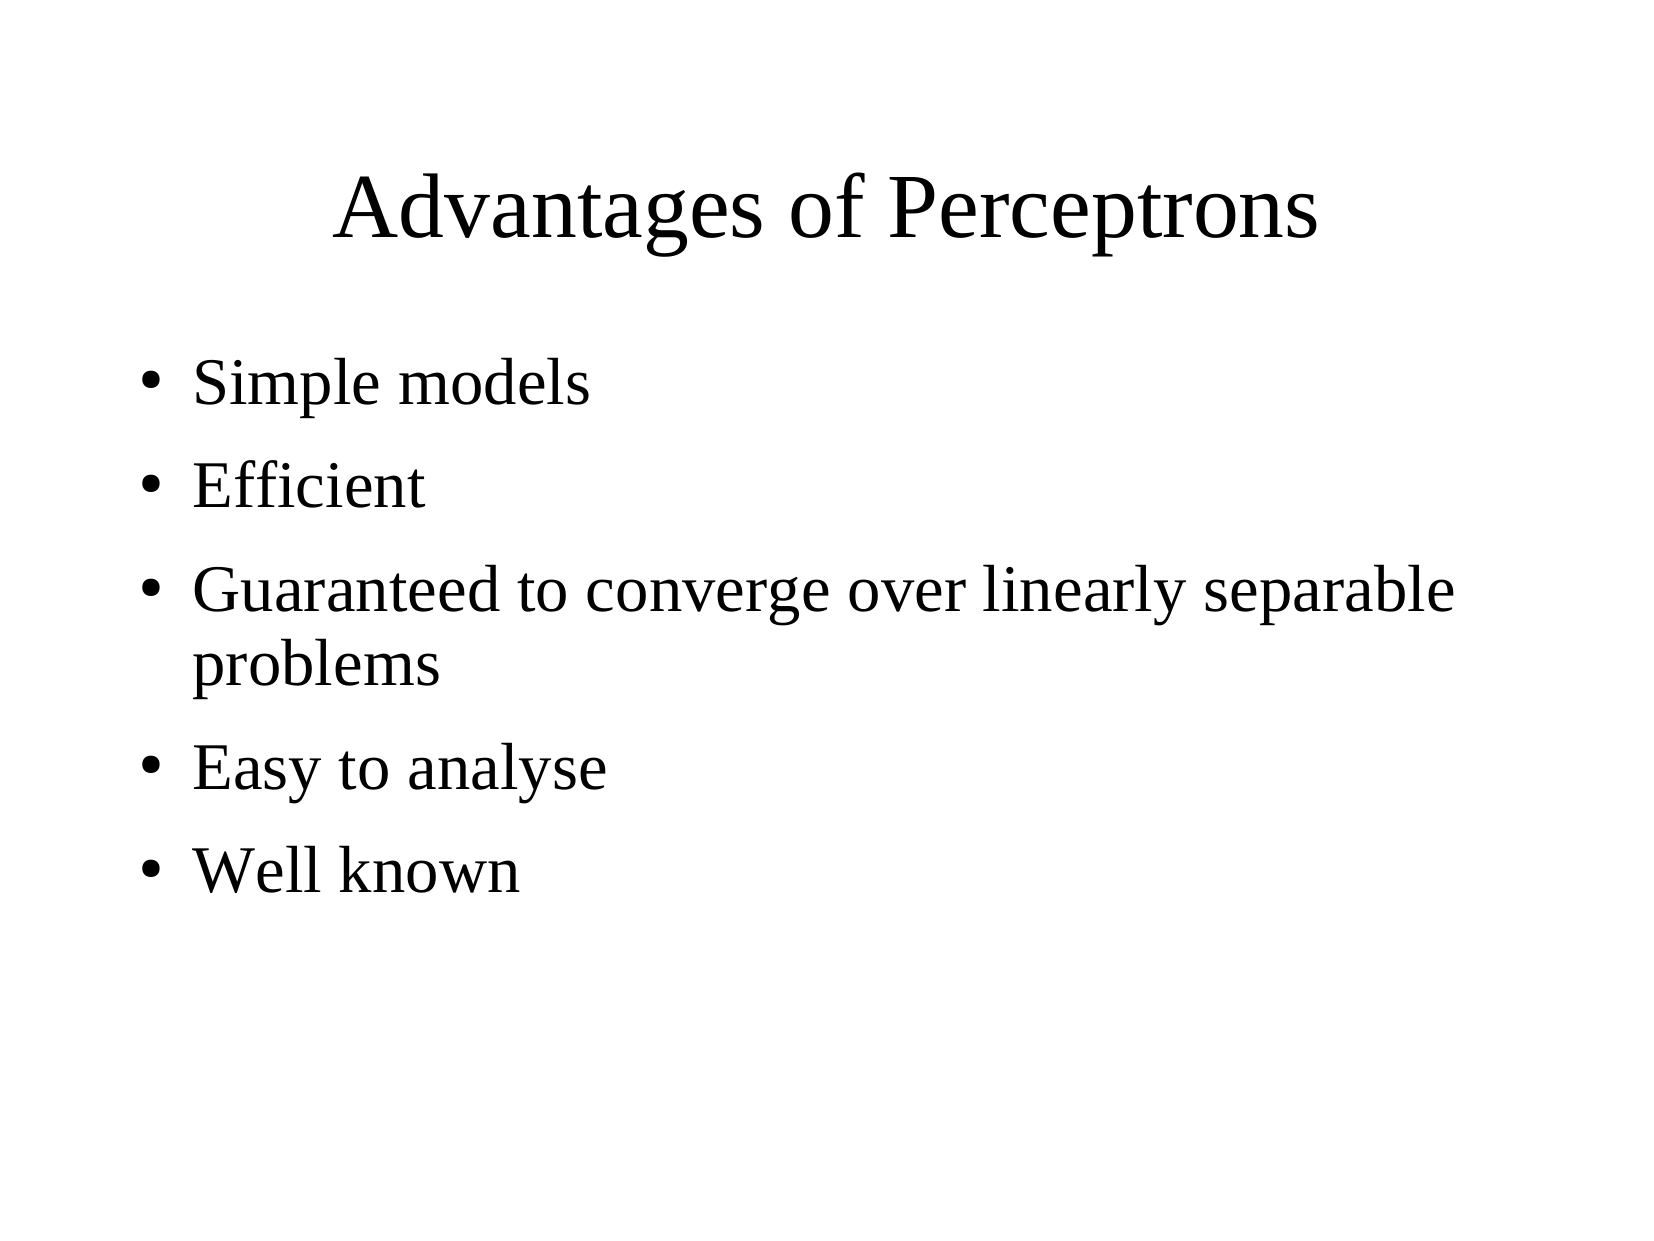

# Advantages of Perceptrons
Simple models
Efficient
Guaranteed to converge over linearly separable problems
Easy to analyse
Well known